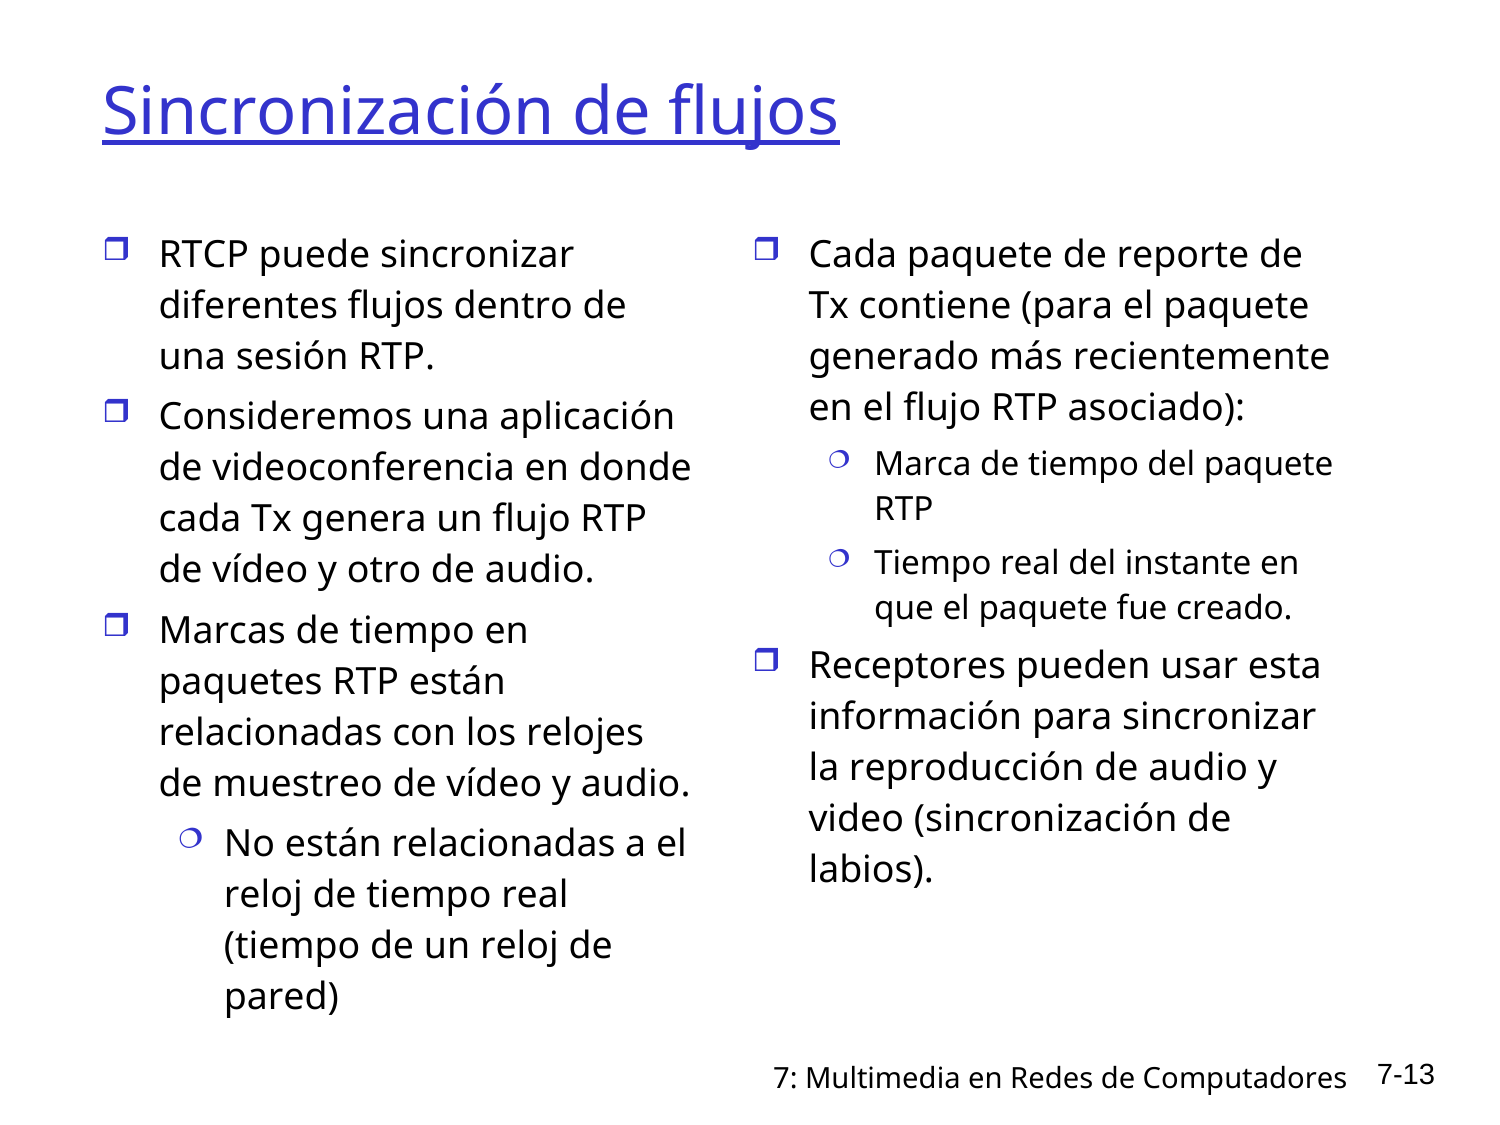

# Sincronización de flujos
RTCP puede sincronizar diferentes flujos dentro de una sesión RTP.
Consideremos una aplicación de videoconferencia en donde cada Tx genera un flujo RTP de vídeo y otro de audio.
Marcas de tiempo en paquetes RTP están relacionadas con los relojes de muestreo de vídeo y audio.
No están relacionadas a el reloj de tiempo real (tiempo de un reloj de pared)
Cada paquete de reporte de Tx contiene (para el paquete generado más recientemente en el flujo RTP asociado):
Marca de tiempo del paquete RTP
Tiempo real del instante en que el paquete fue creado.
Receptores pueden usar esta información para sincronizar la reproducción de audio y video (sincronización de labios).
13